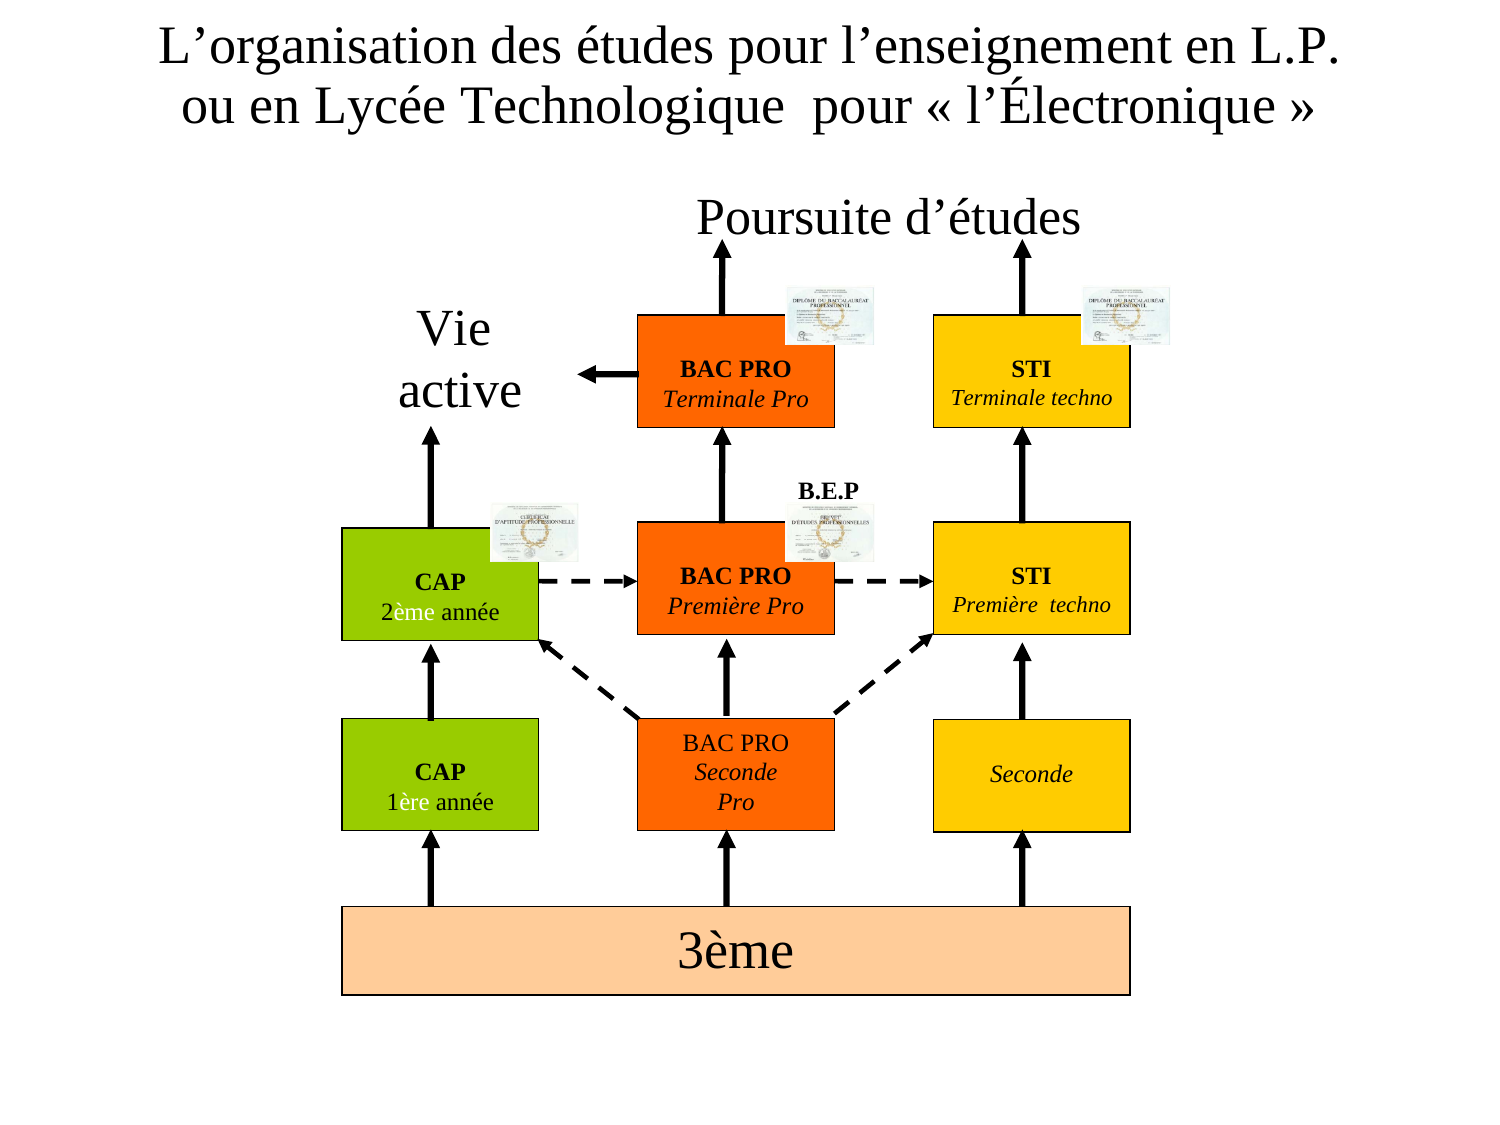

# L’organisation des études pour l’enseignement en L.P. ou en Lycée Technologique pour « l’Électronique »
Poursuite d’études
Vie
active
BAC PRO
Terminale Pro
STI
Terminale techno
B.E.P
BAC PRO
Première Pro
STI
Première techno
CAP
2ème année
CAP
1ère année
BAC PRO
Seconde
Pro
Seconde
3ème